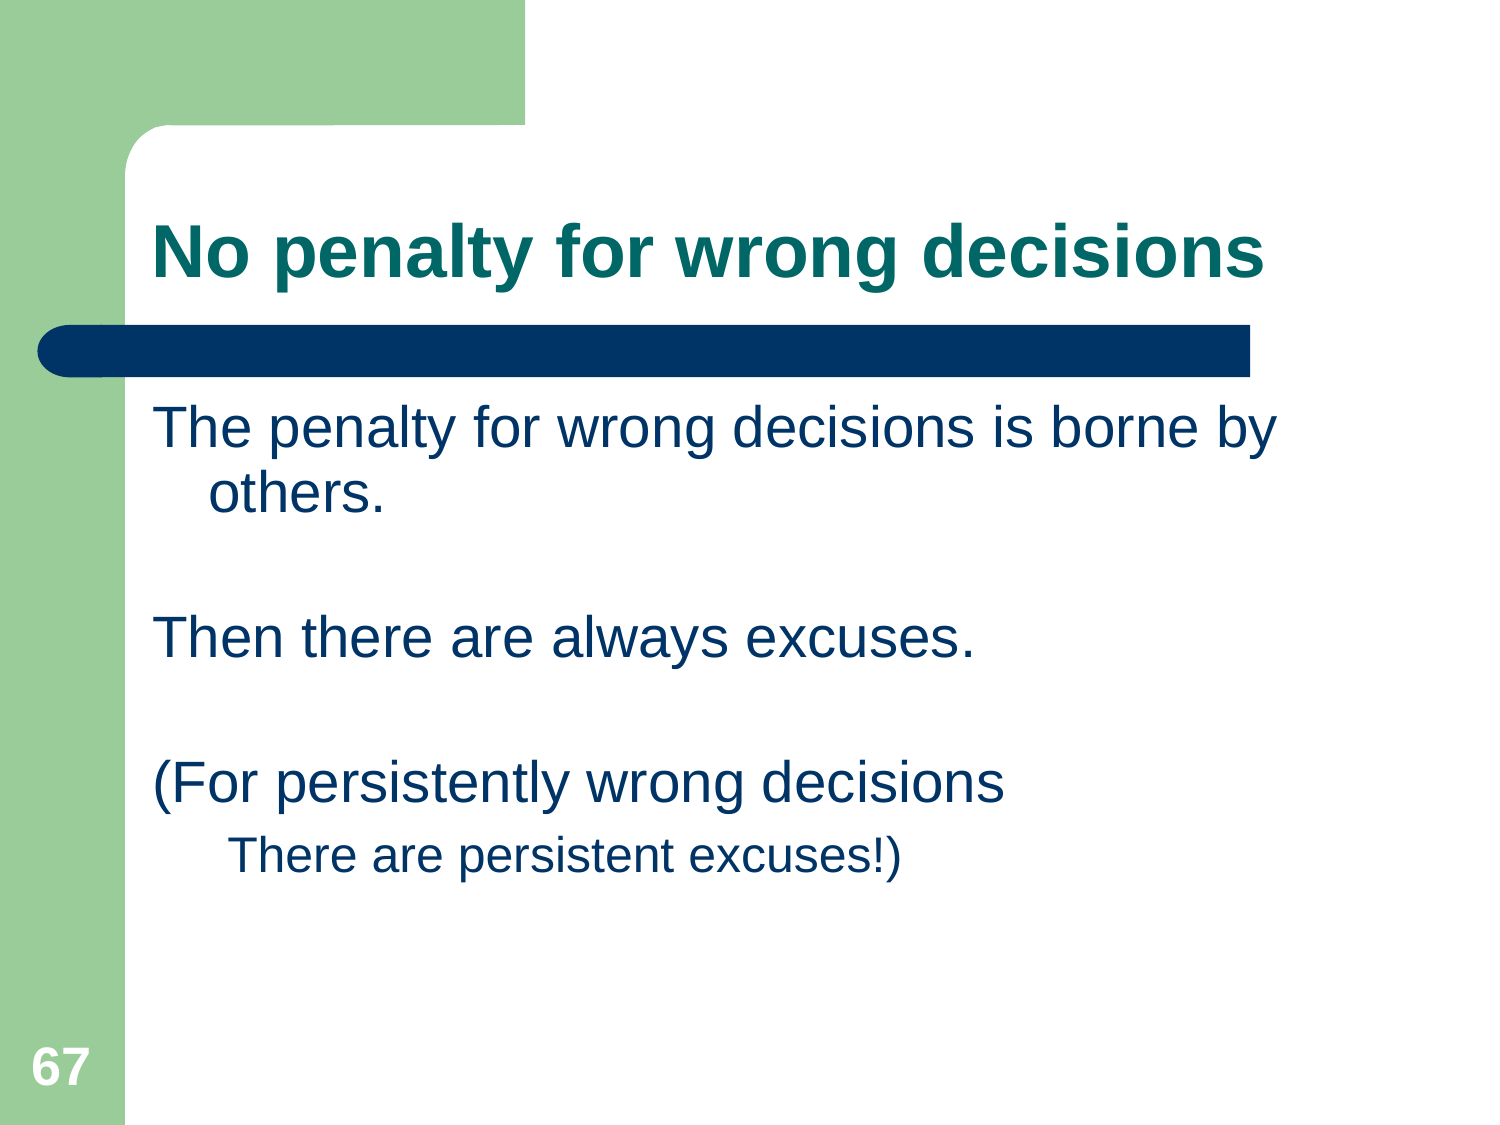

# No penalty for wrong decisions
The penalty for wrong decisions is borne by others.
Then there are always excuses.
(For persistently wrong decisions
There are persistent excuses!)
67